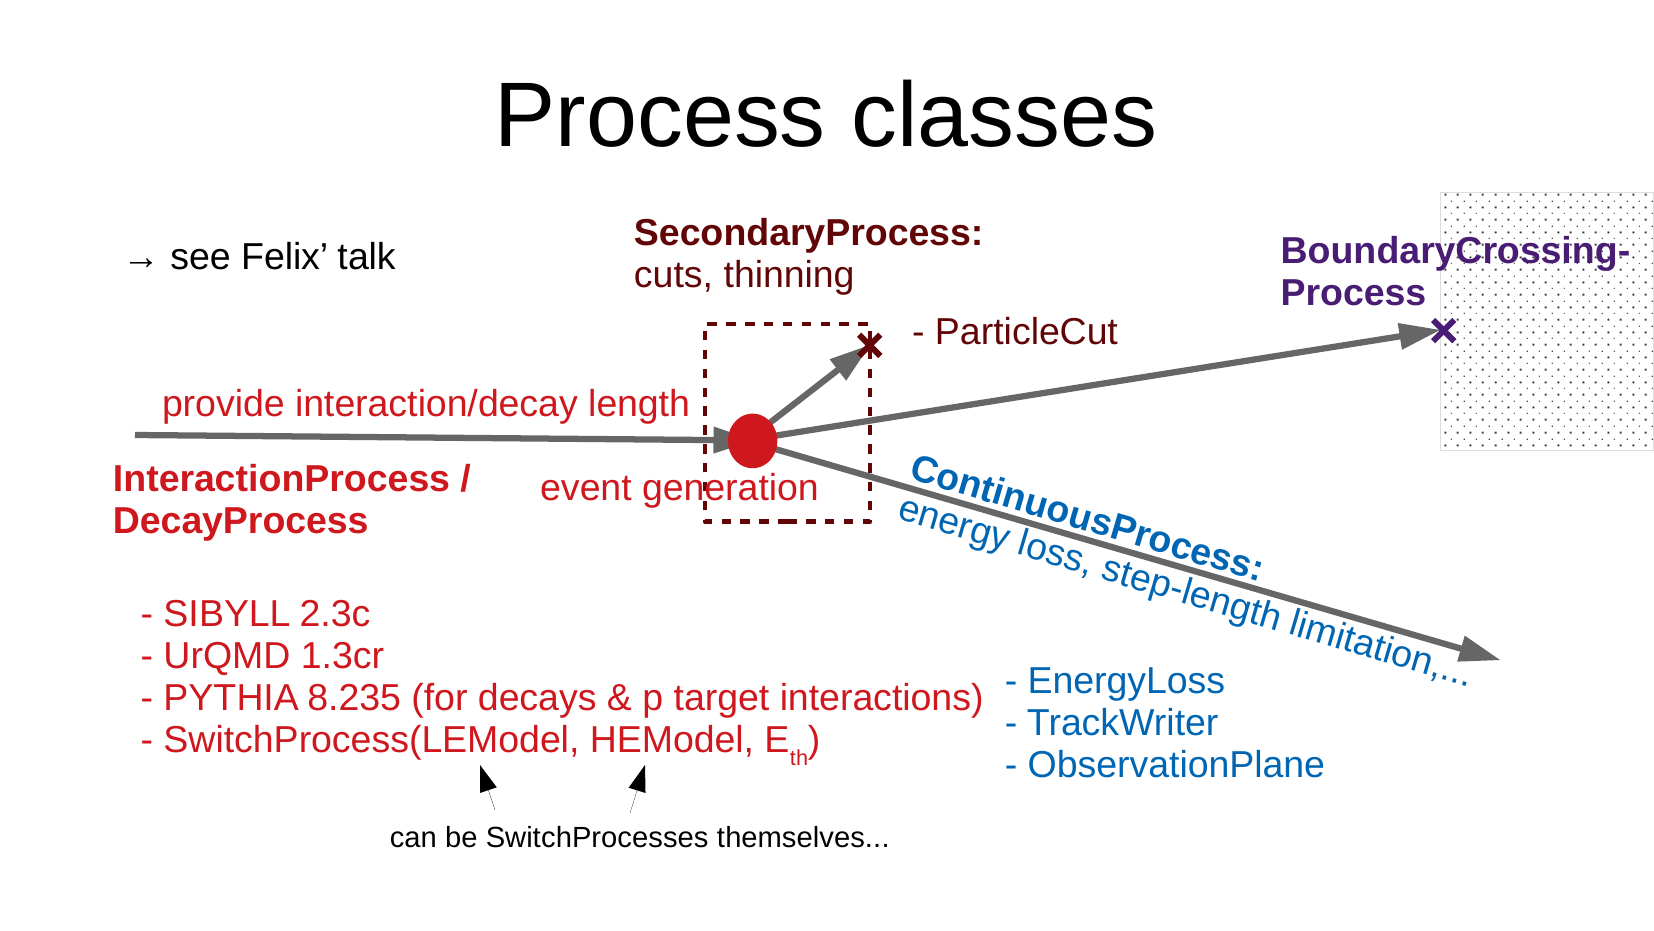

# Process classes
SecondaryProcess:
cuts, thinning
BoundaryCrossing-
Process
→ see Felix’ talk
- ParticleCut
provide interaction/decay length
InteractionProcess /
DecayProcess
event generation
ContinuousProcess:
energy loss, step-length limitation,...
- SIBYLL 2.3c
- UrQMD 1.3cr
- PYTHIA 8.235 (for decays & p target interactions)
- SwitchProcess(LEModel, HEModel, Eth)
- EnergyLoss
- TrackWriter
- ObservationPlane
can be SwitchProcesses themselves...